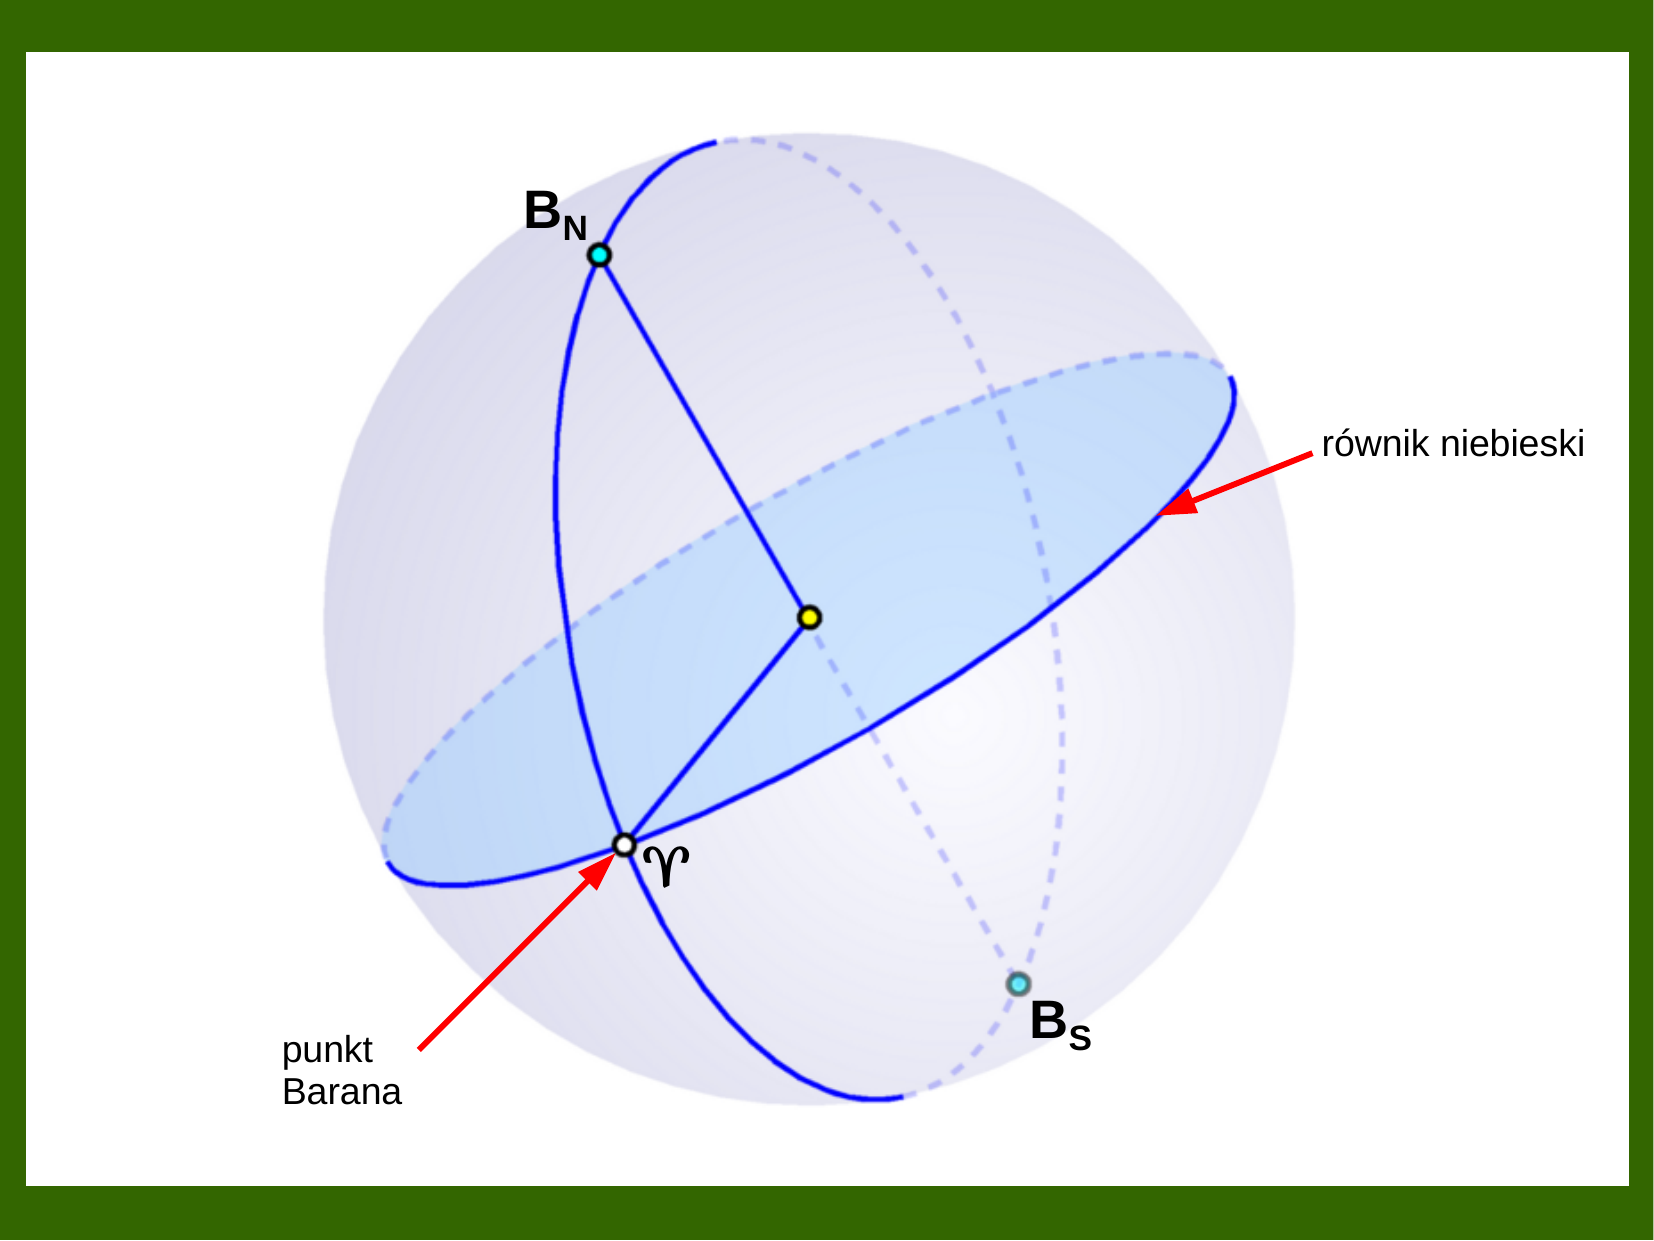

BN
równik niebieski
♈
BS
punkt
Barana